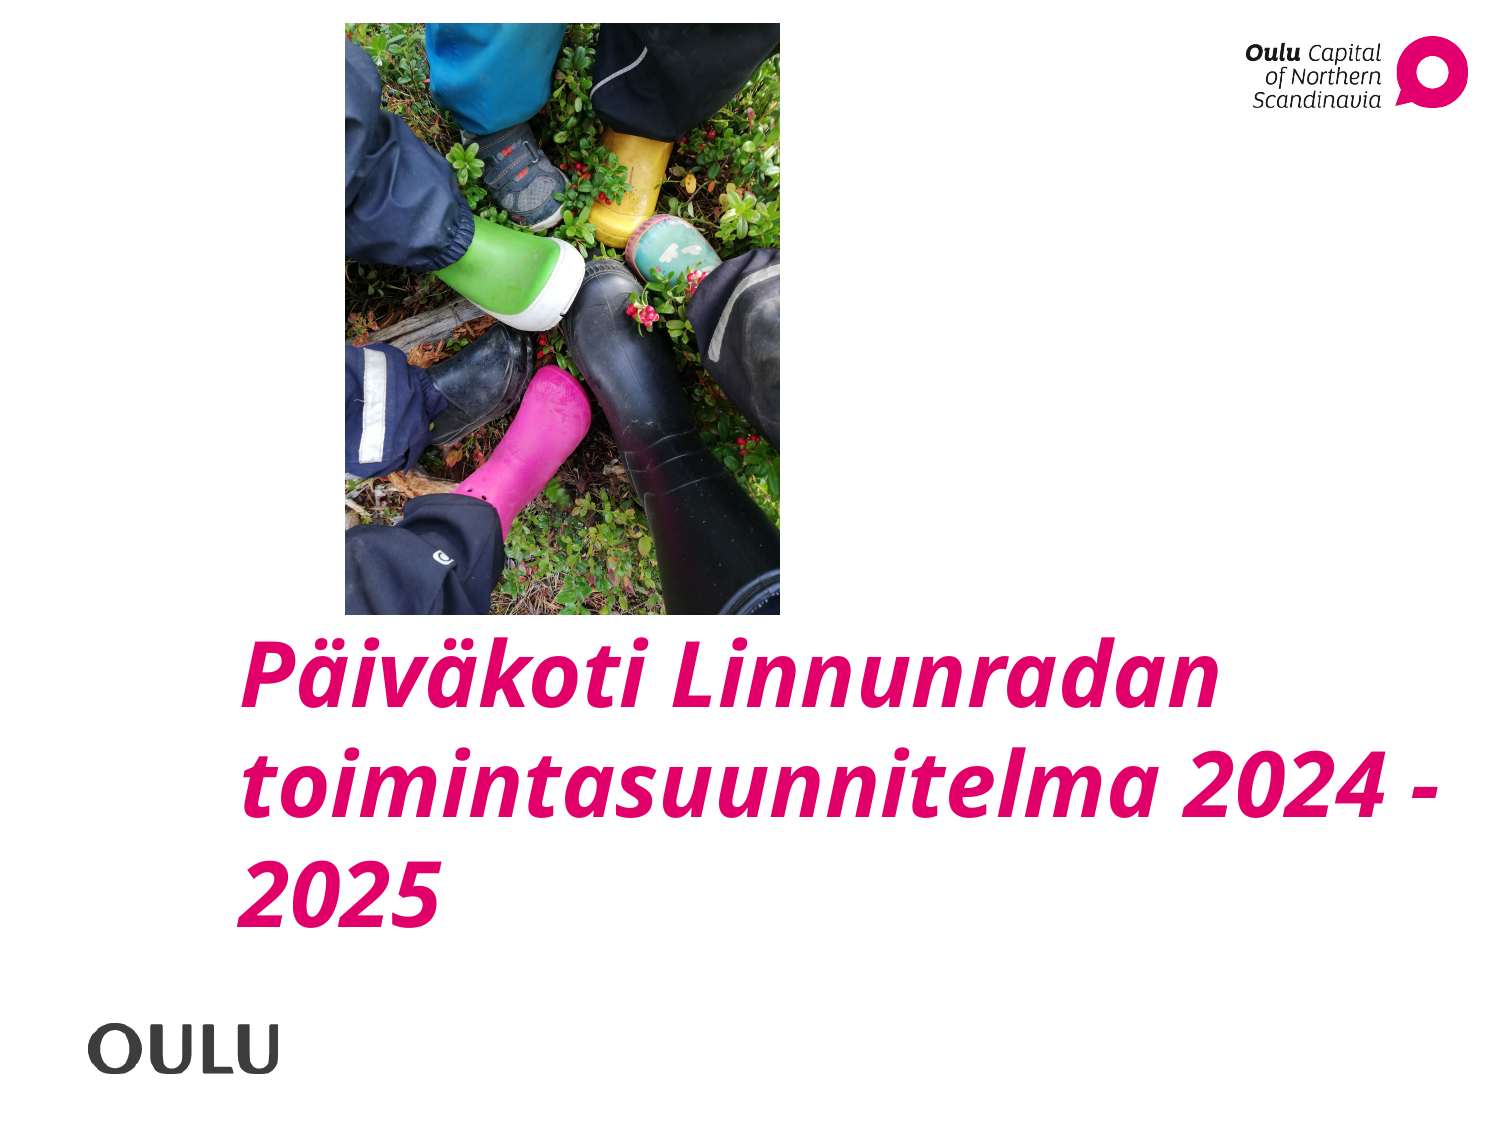

# Päiväkoti Linnunradan toimintasuunnitelma 2024 - 2025